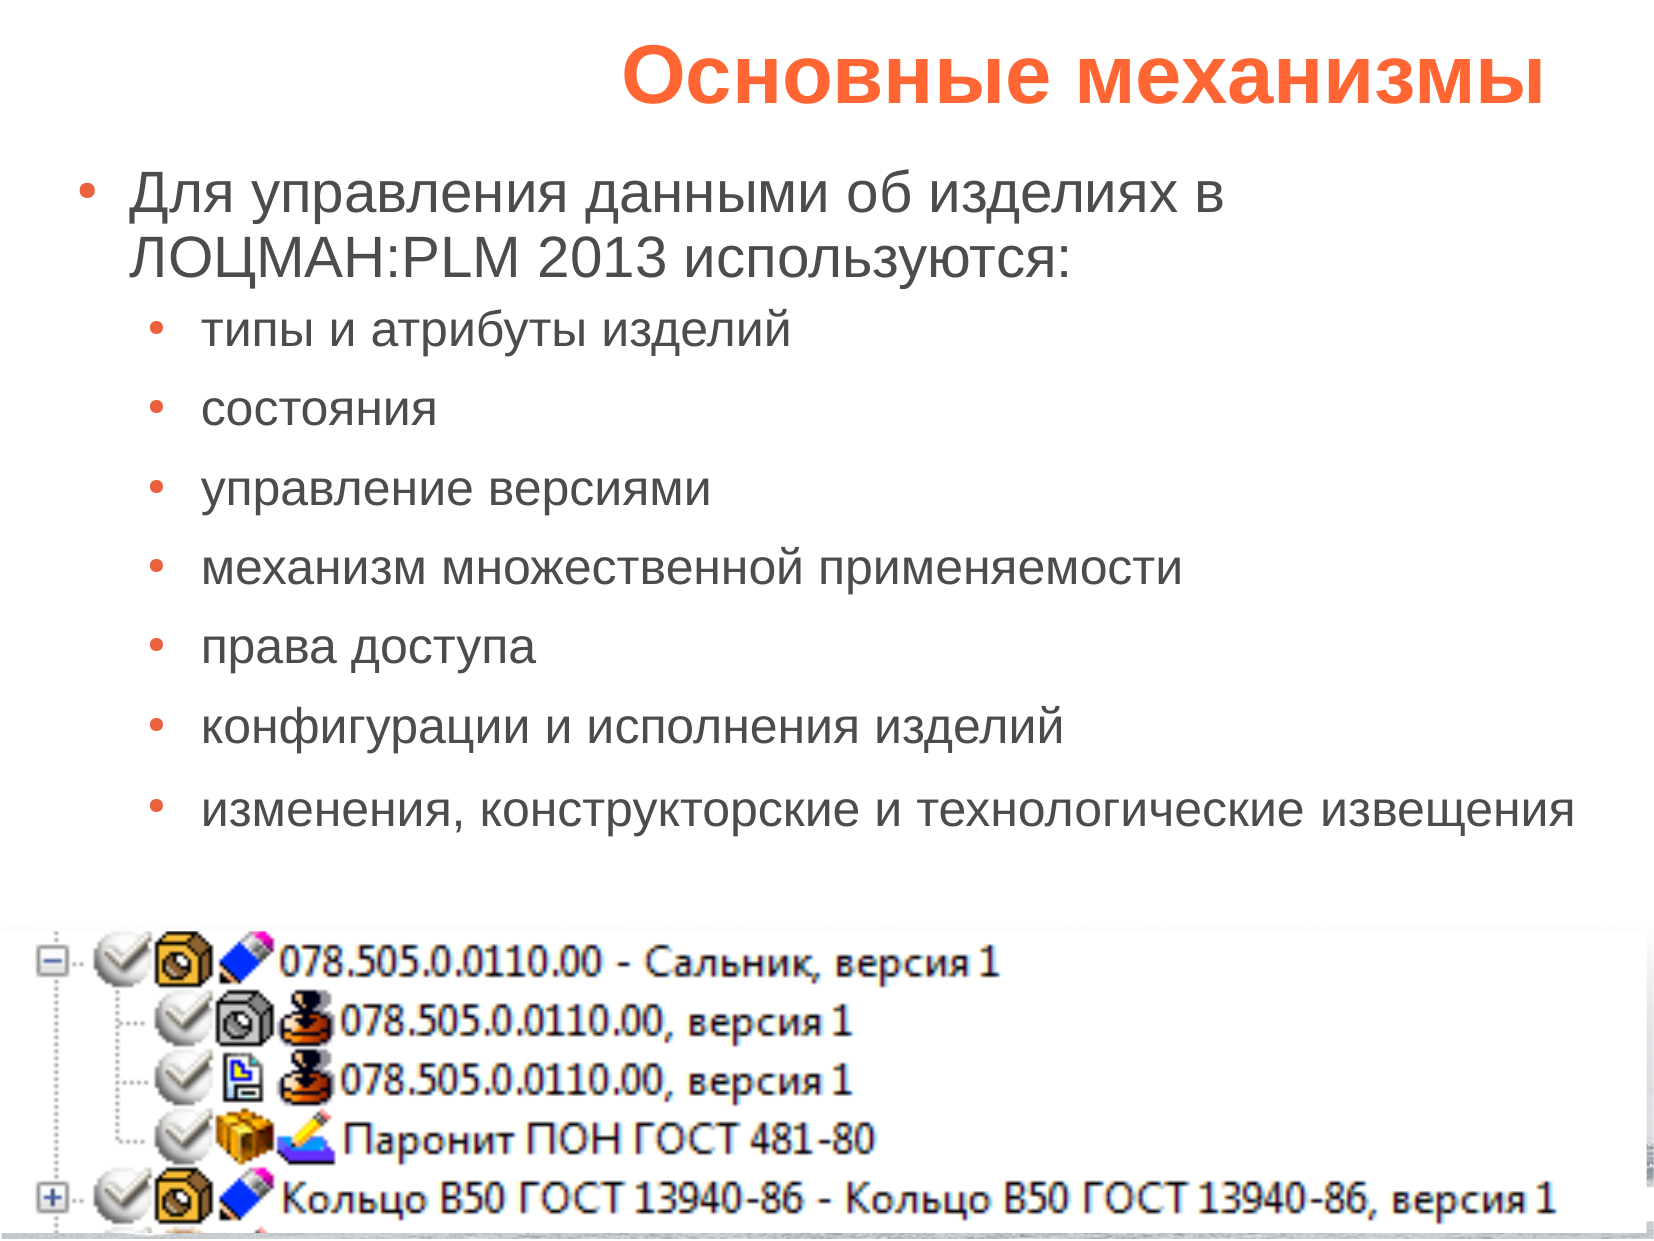

# Основные механизмы
Для управления данными об изделиях в ЛОЦМАН:PLM 2013 используются:
типы и атрибуты изделий
cостояния
управление версиями
механизм множественной применяемости
права доступа
конфигурации и исполнения изделий
изменения, конструкторские и технологические извещения